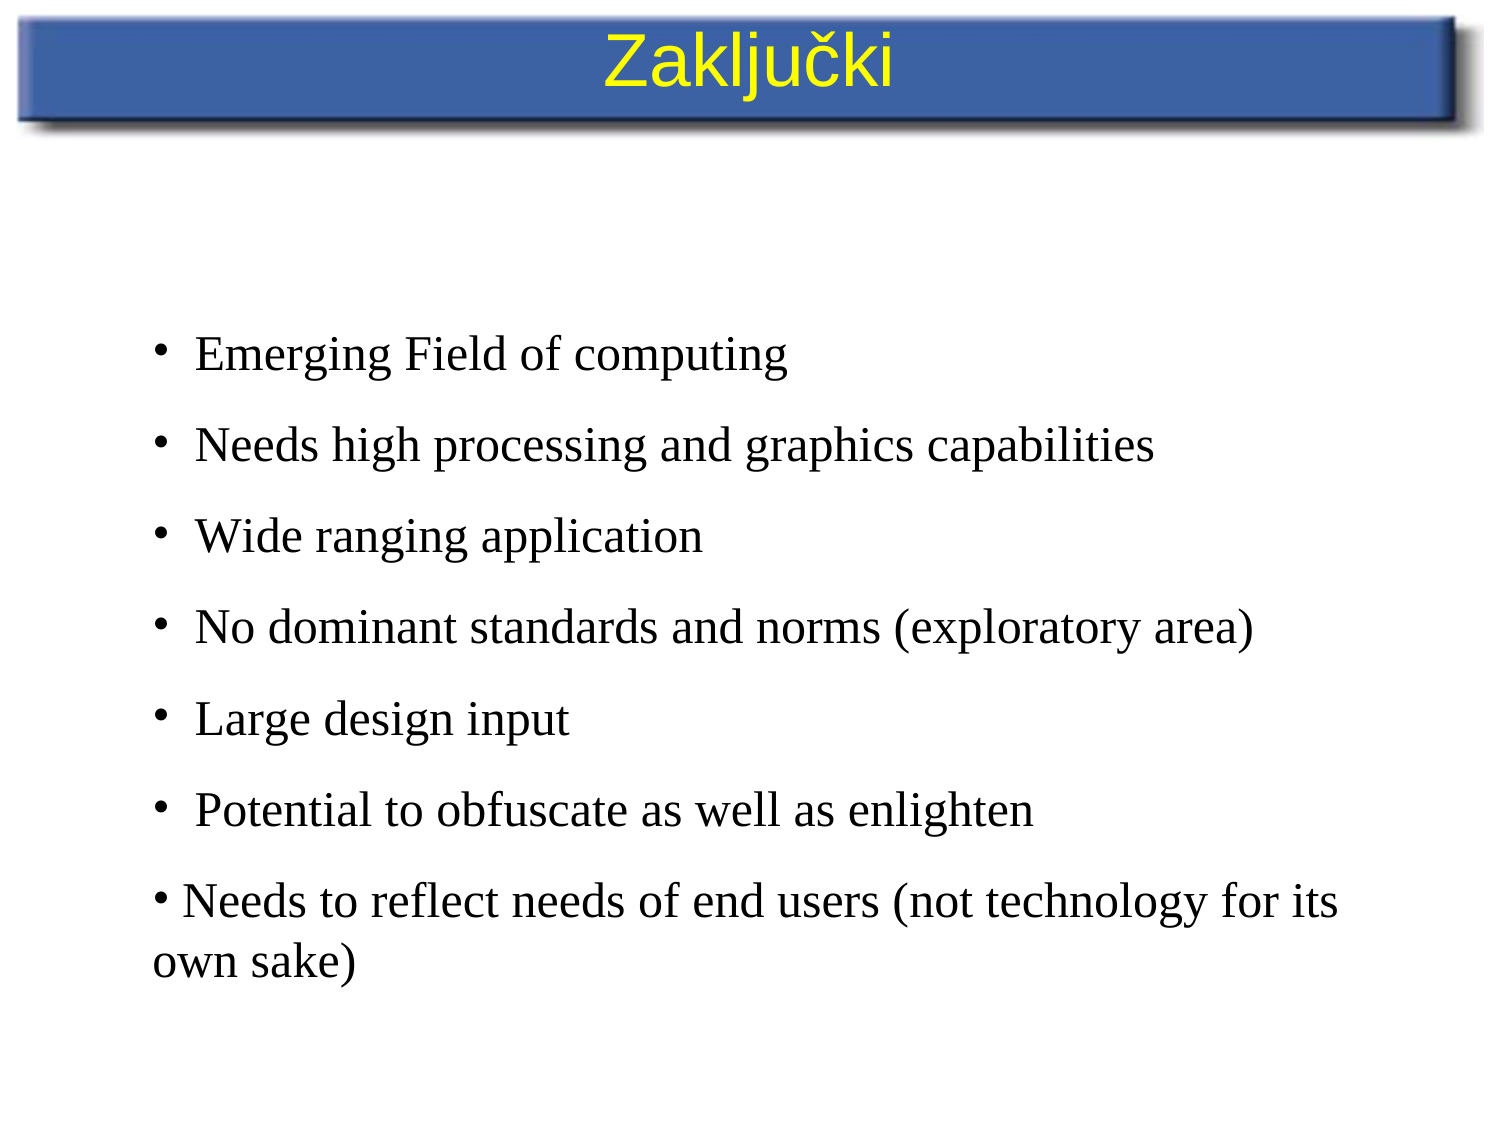

# Zaključki
 Emerging Field of computing
 Needs high processing and graphics capabilities
 Wide ranging application
 No dominant standards and norms (exploratory area)
 Large design input
 Potential to obfuscate as well as enlighten
 Needs to reflect needs of end users (not technology for its own sake)